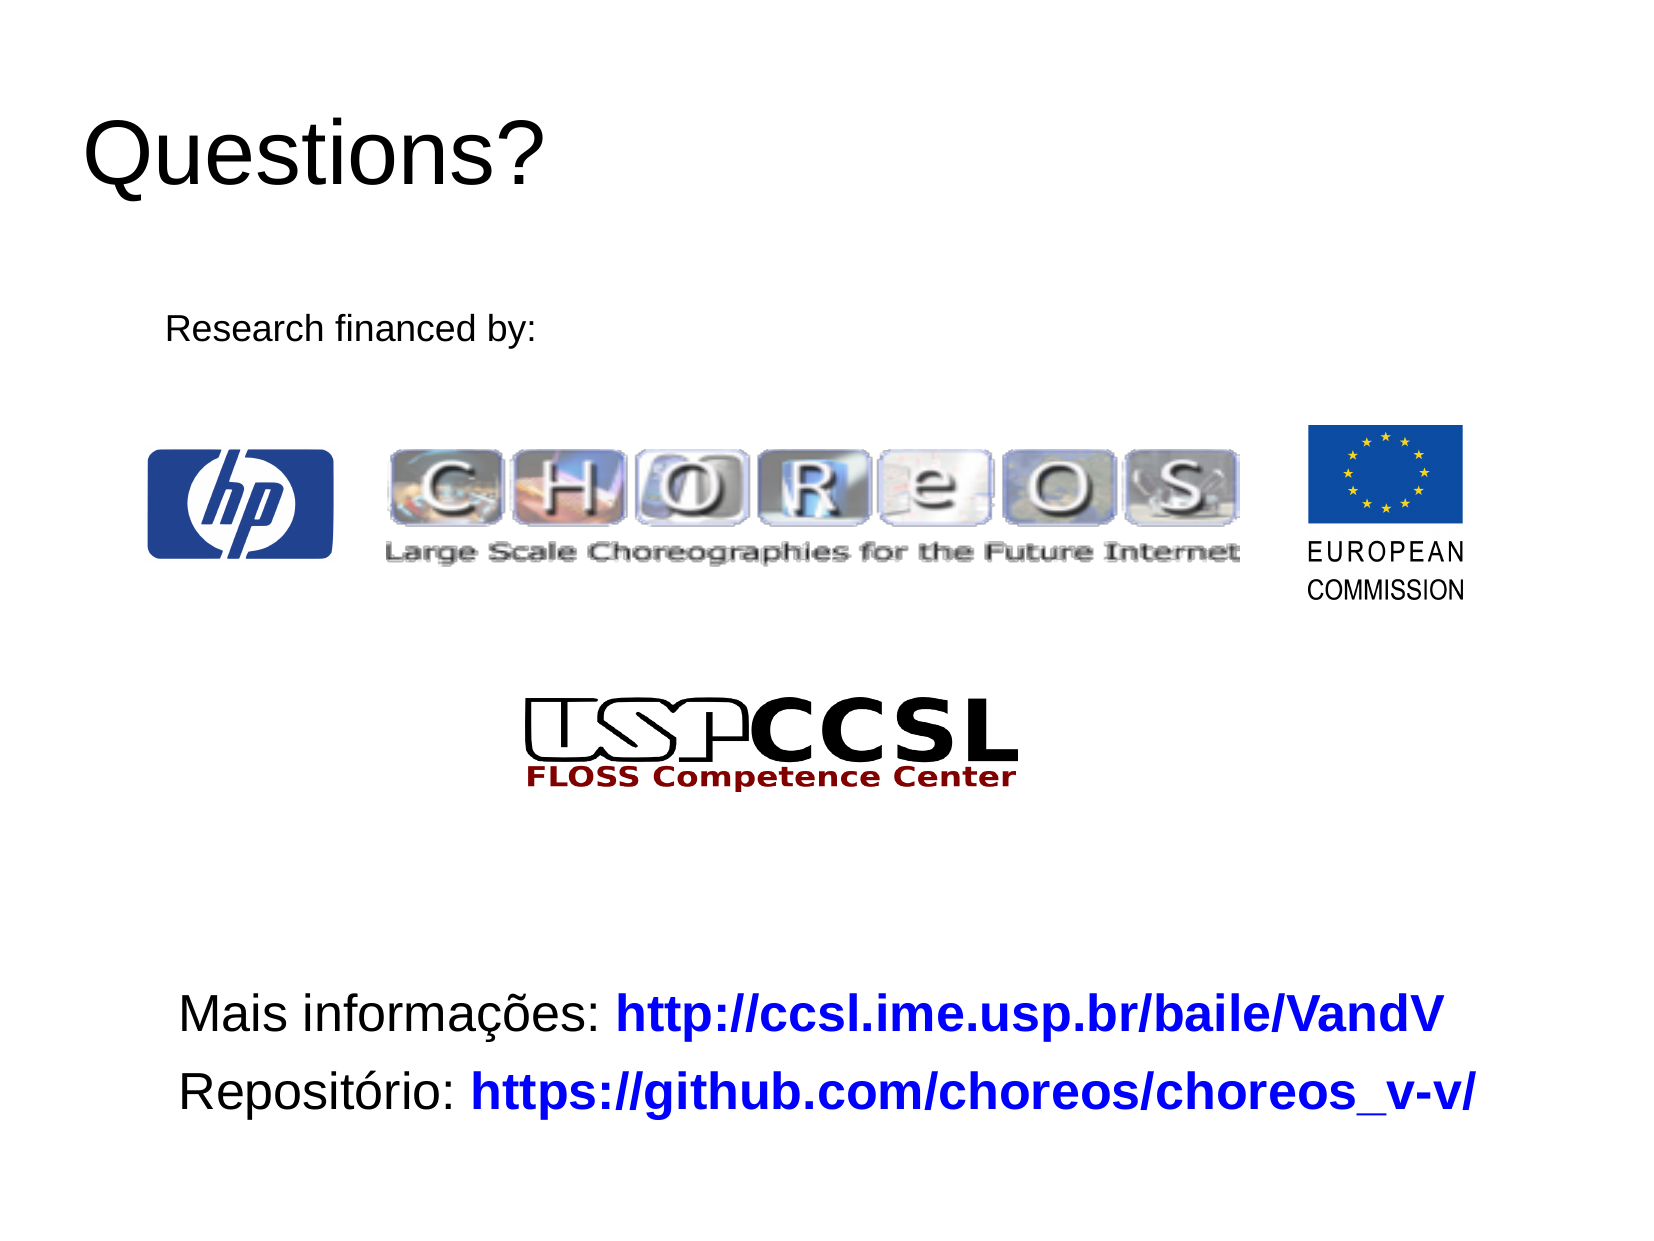

# Questions?
Research financed by:
Mais informações: http://ccsl.ime.usp.br/baile/VandV
Repositório: https://github.com/choreos/choreos_v-v/